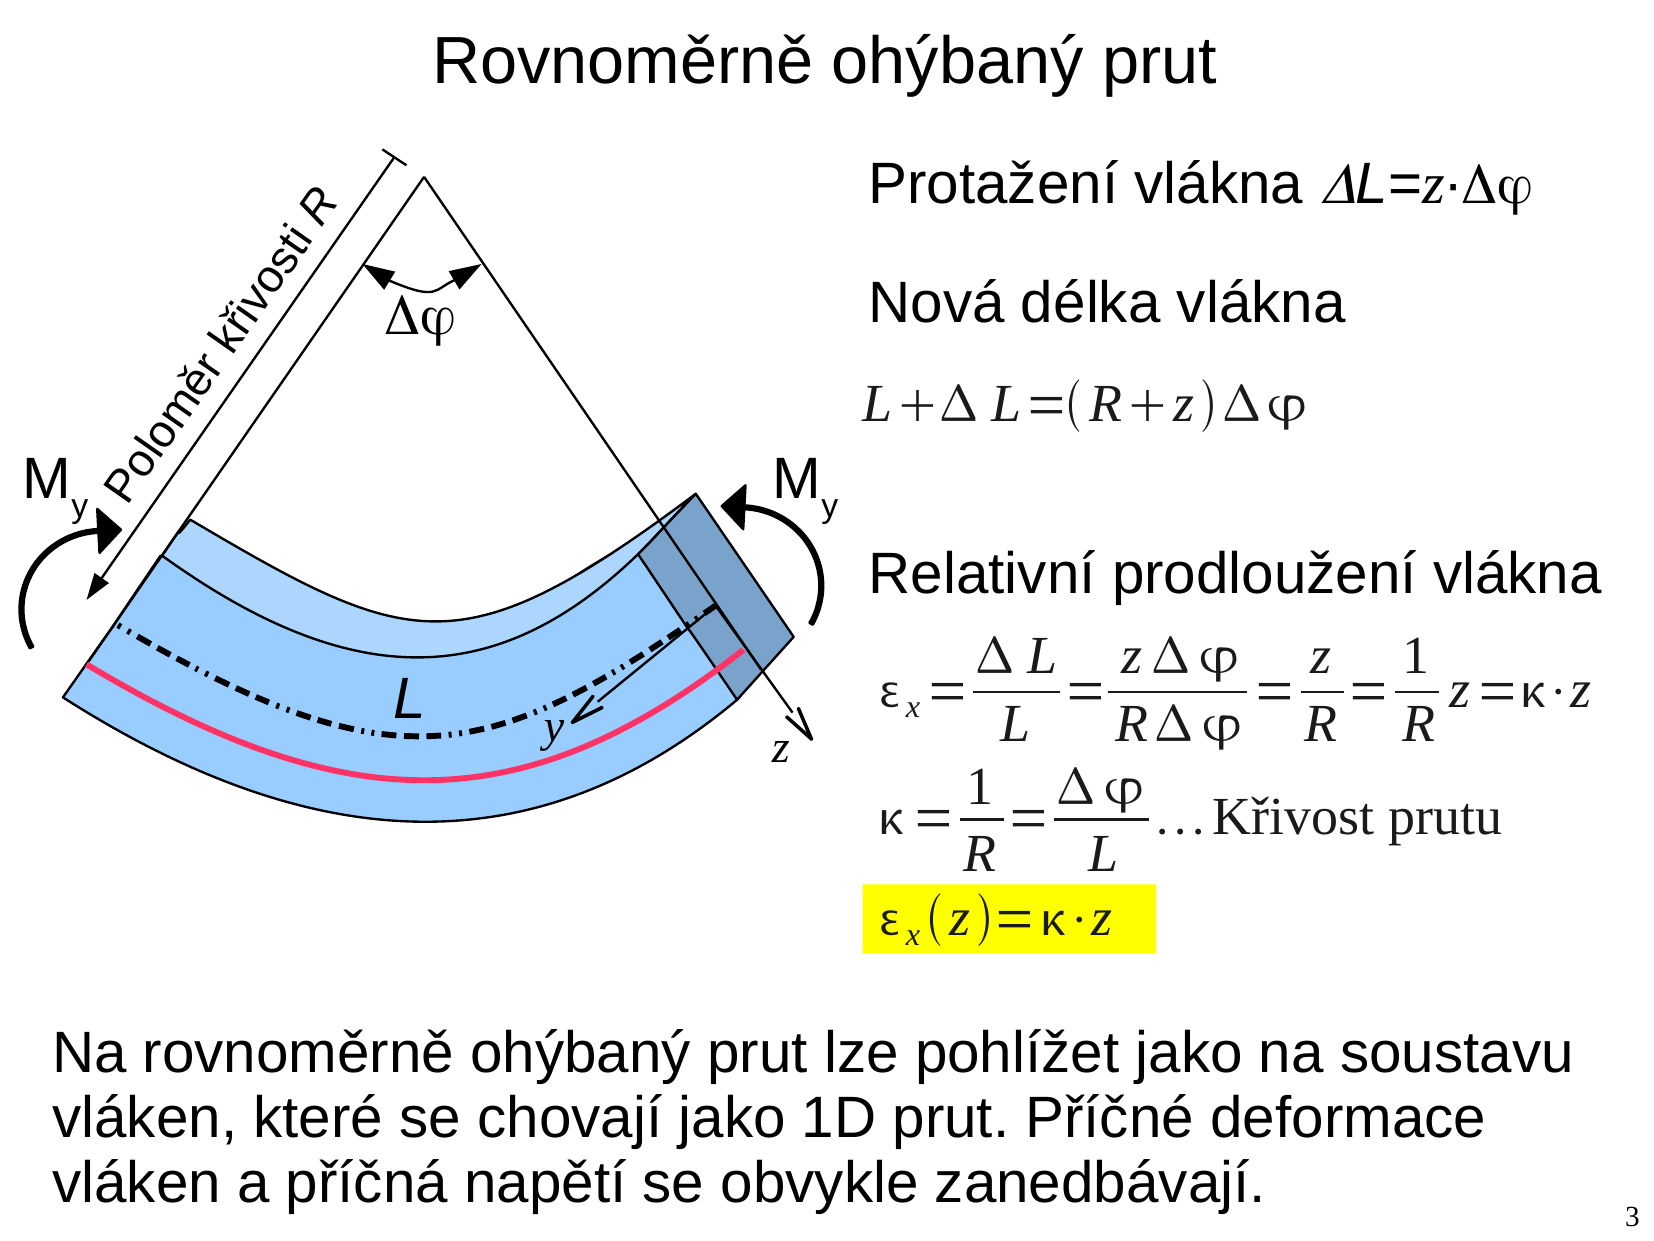

# Rovnoměrně ohýbaný prut
Protažení vlákna DL=z∙Dj
Nová délka vlákna
Poloměr křivosti R
Dj
My
My
Relativní prodloužení vlákna
L
y
z
Na rovnoměrně ohýbaný prut lze pohlížet jako na soustavu vláken, které se chovají jako 1D prut. Příčné deformace vláken a příčná napětí se obvykle zanedbávají.
3